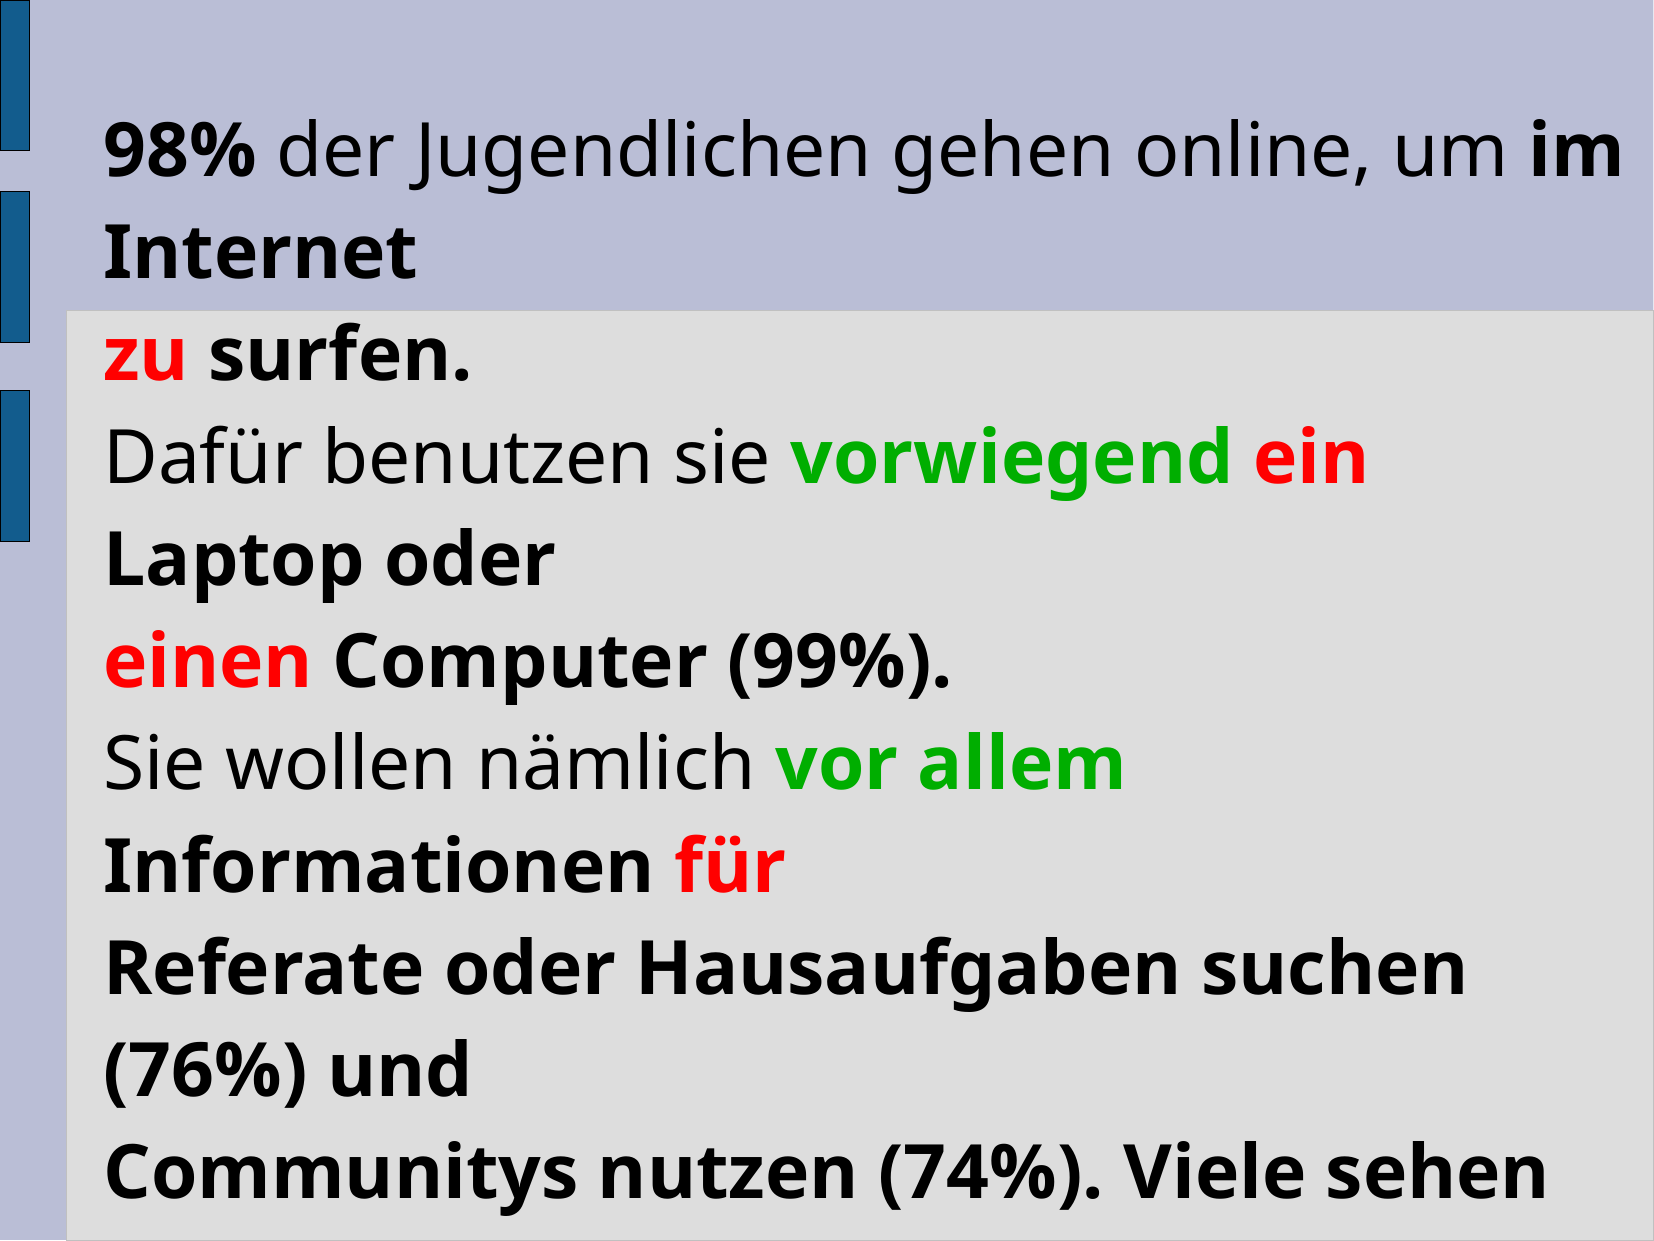

98% der Jugendlichen gehen online, um im Internet
zu surfen.
Dafür benutzen sie vorwiegend ein Laptop oder
einen Computer (99%).
Sie wollen nämlich vor allem Informationen für
Referate oder Hausaufgaben suchen (76%) und
Communitys nutzen (74%). Viele sehen sich auch
Videos an oder hören Musik (73%).
Am wichtigsten ist ihnen, etwas mit der Familie oder
mit Freunden zu unternehmen (68%).
Computer und Internet bleiben für viele ein soziales Medium, das sie in ihrer Freizeit nutzen.